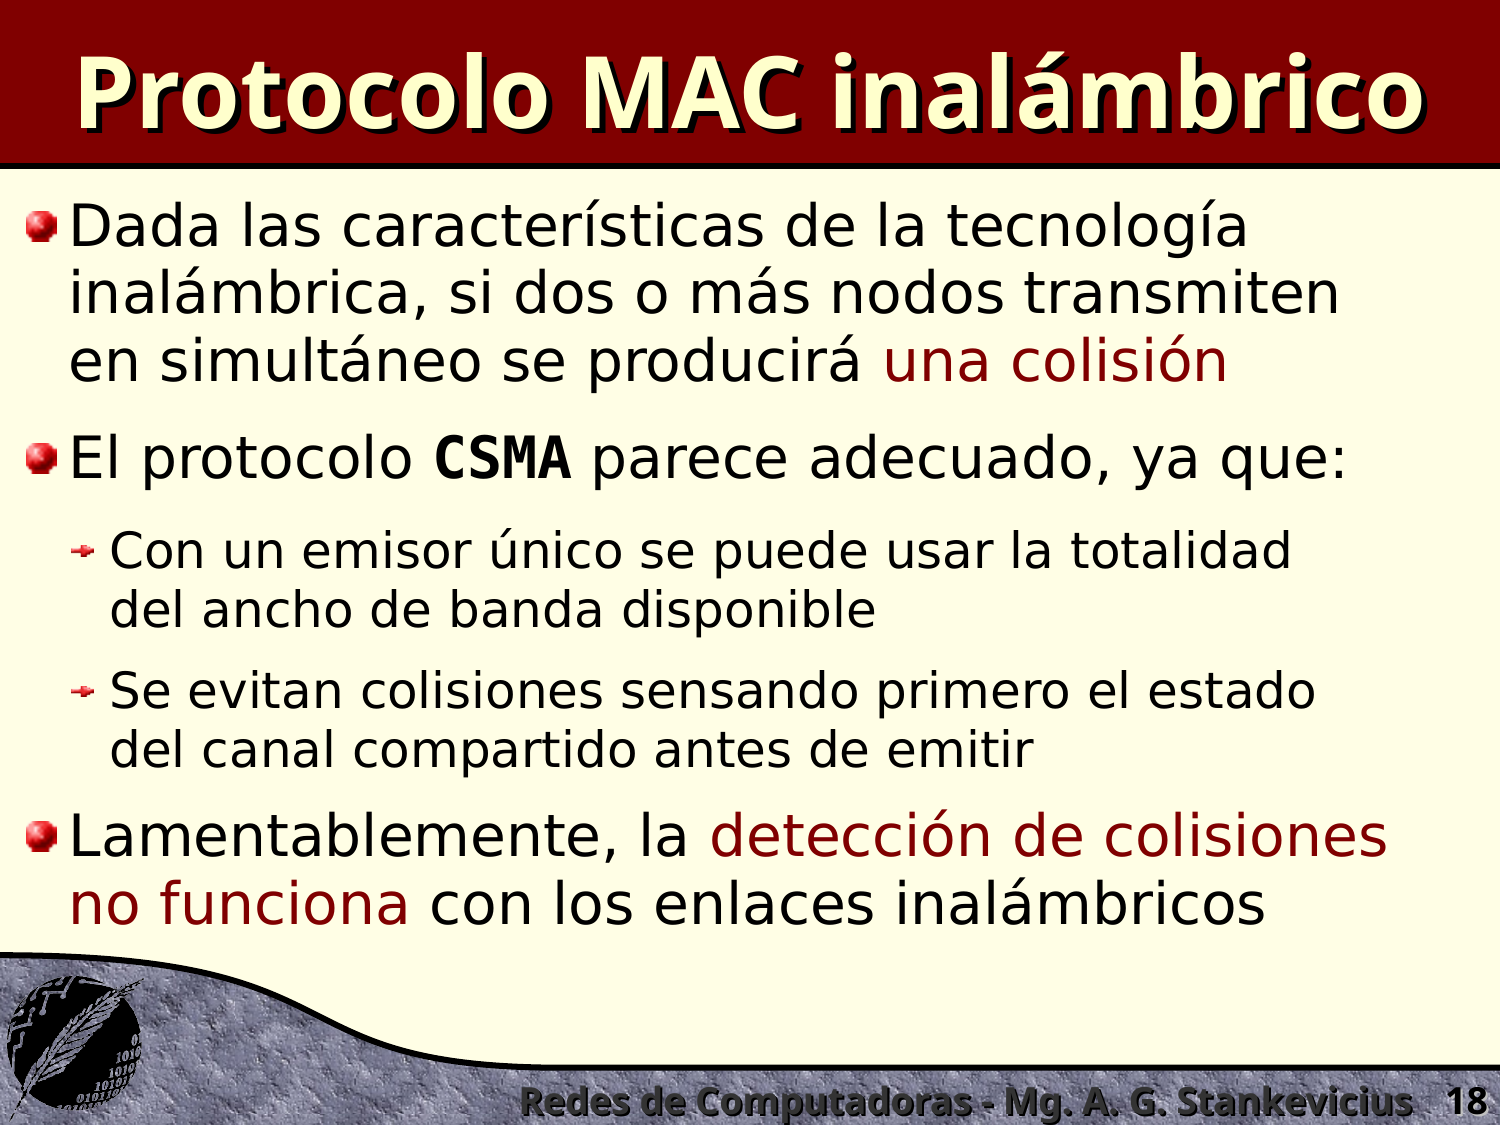

# Protocolo MAC inalámbrico
Dada las características de la tecnología inalámbrica, si dos o más nodos transmiten
en simultáneo se producirá una colisión
El protocolo CSMA parece adecuado, ya que:
Con un emisor único se puede usar la totalidad
del ancho de banda disponible
Se evitan colisiones sensando primero el estado
del canal compartido antes de emitir
Lamentablemente, la detección de colisiones
no funciona con los enlaces inalámbricos
18